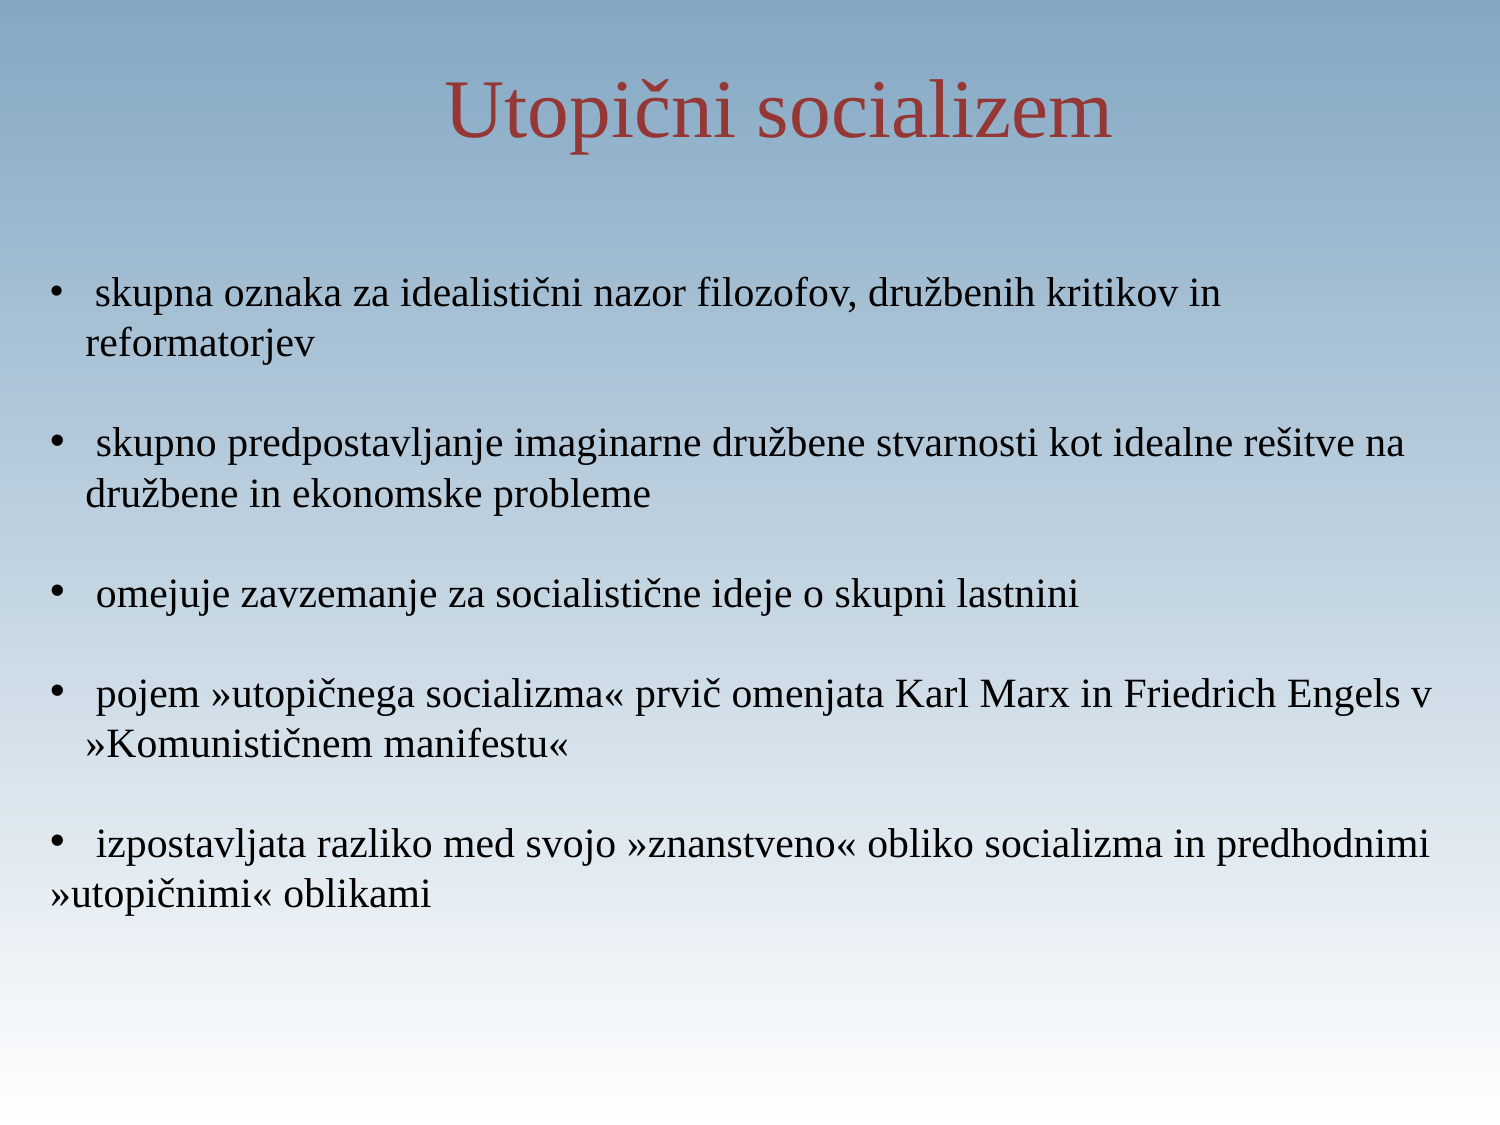

Utopični socializem
 skupna oznaka za idealistični nazor filozofov, družbenih kritikov in reformatorjev
 skupno predpostavljanje imaginarne družbene stvarnosti kot idealne rešitve na družbene in ekonomske probleme
 omejuje zavzemanje za socialistične ideje o skupni lastnini
 pojem »utopičnega socializma« prvič omenjata Karl Marx in Friedrich Engels v »Komunističnem manifestu«
 izpostavljata razliko med svojo »znanstveno« obliko socializma in predhodnimi
»utopičnimi« oblikami